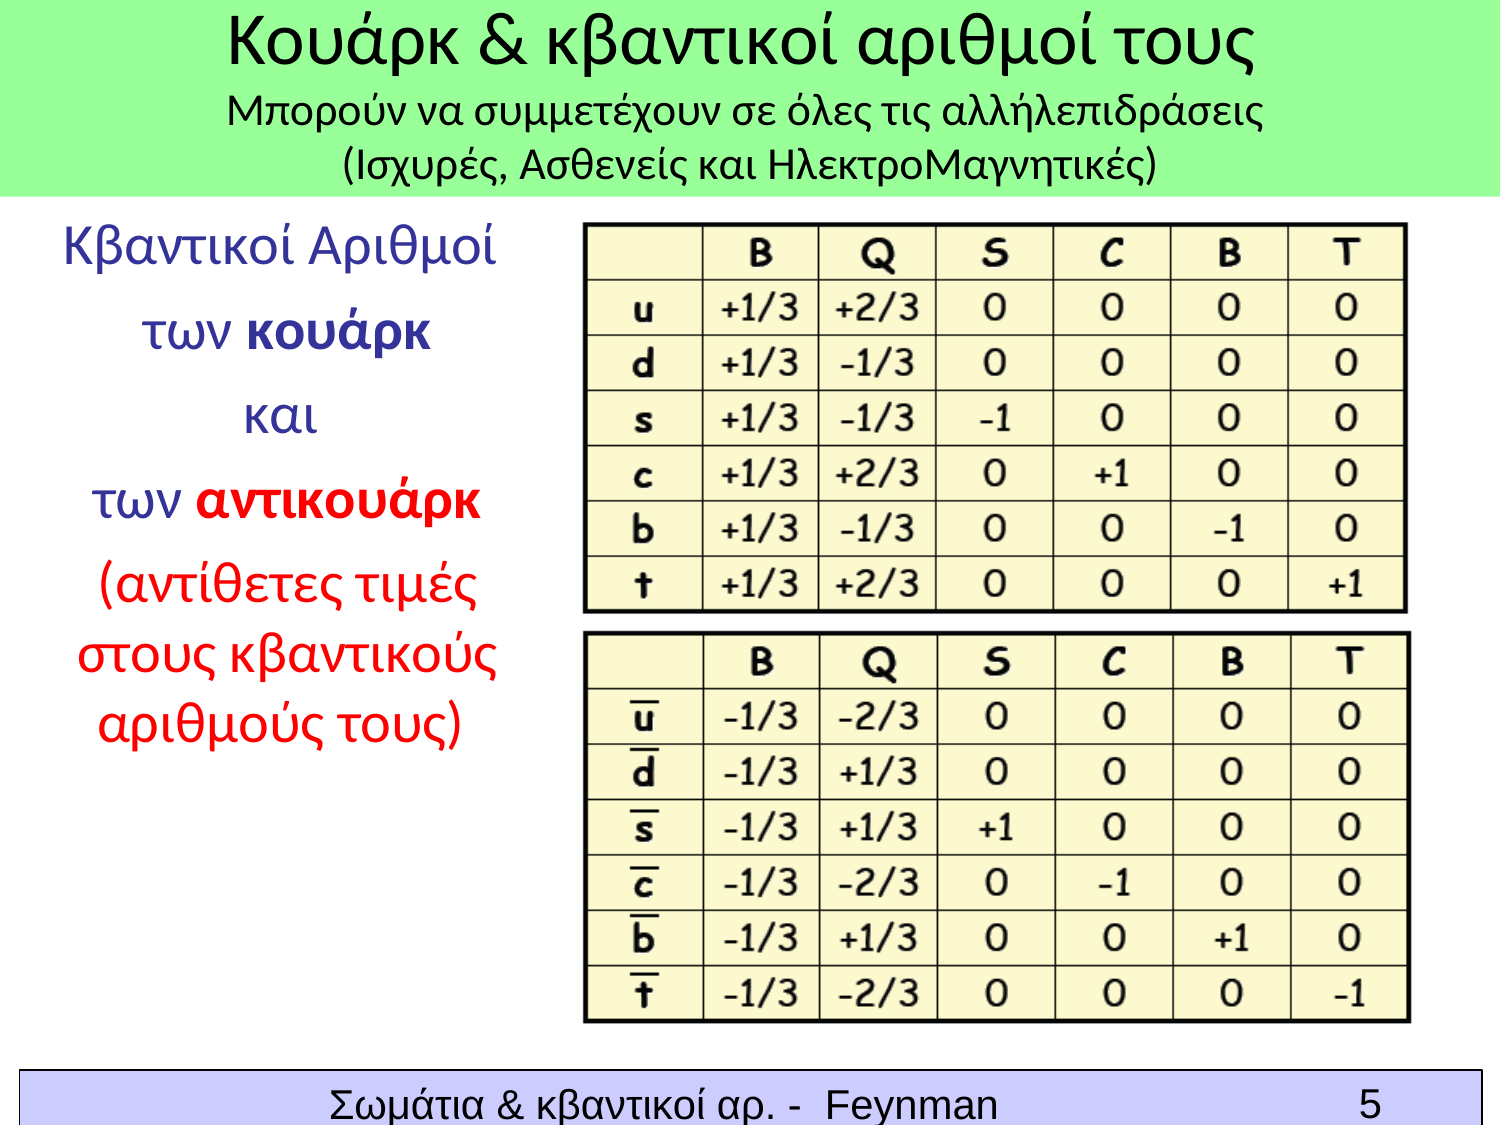

Κουάρκ & κβαντικοί αριθμοί τους
Μπορούν να συμμετέχουν σε όλες τις αλλήλεπιδράσεις
(Iσχυρές, Aσθενείς και ΗλεκτροΜαγνητικές)
Κβαντικοί Αριθμοί
των κουάρκ
και
των αντικουάρκ
(αντίθετες τιμές στους κβαντικούς αριθμούς τους)
5
Σωμάτια & κβαντικοί αρ. - Feynman